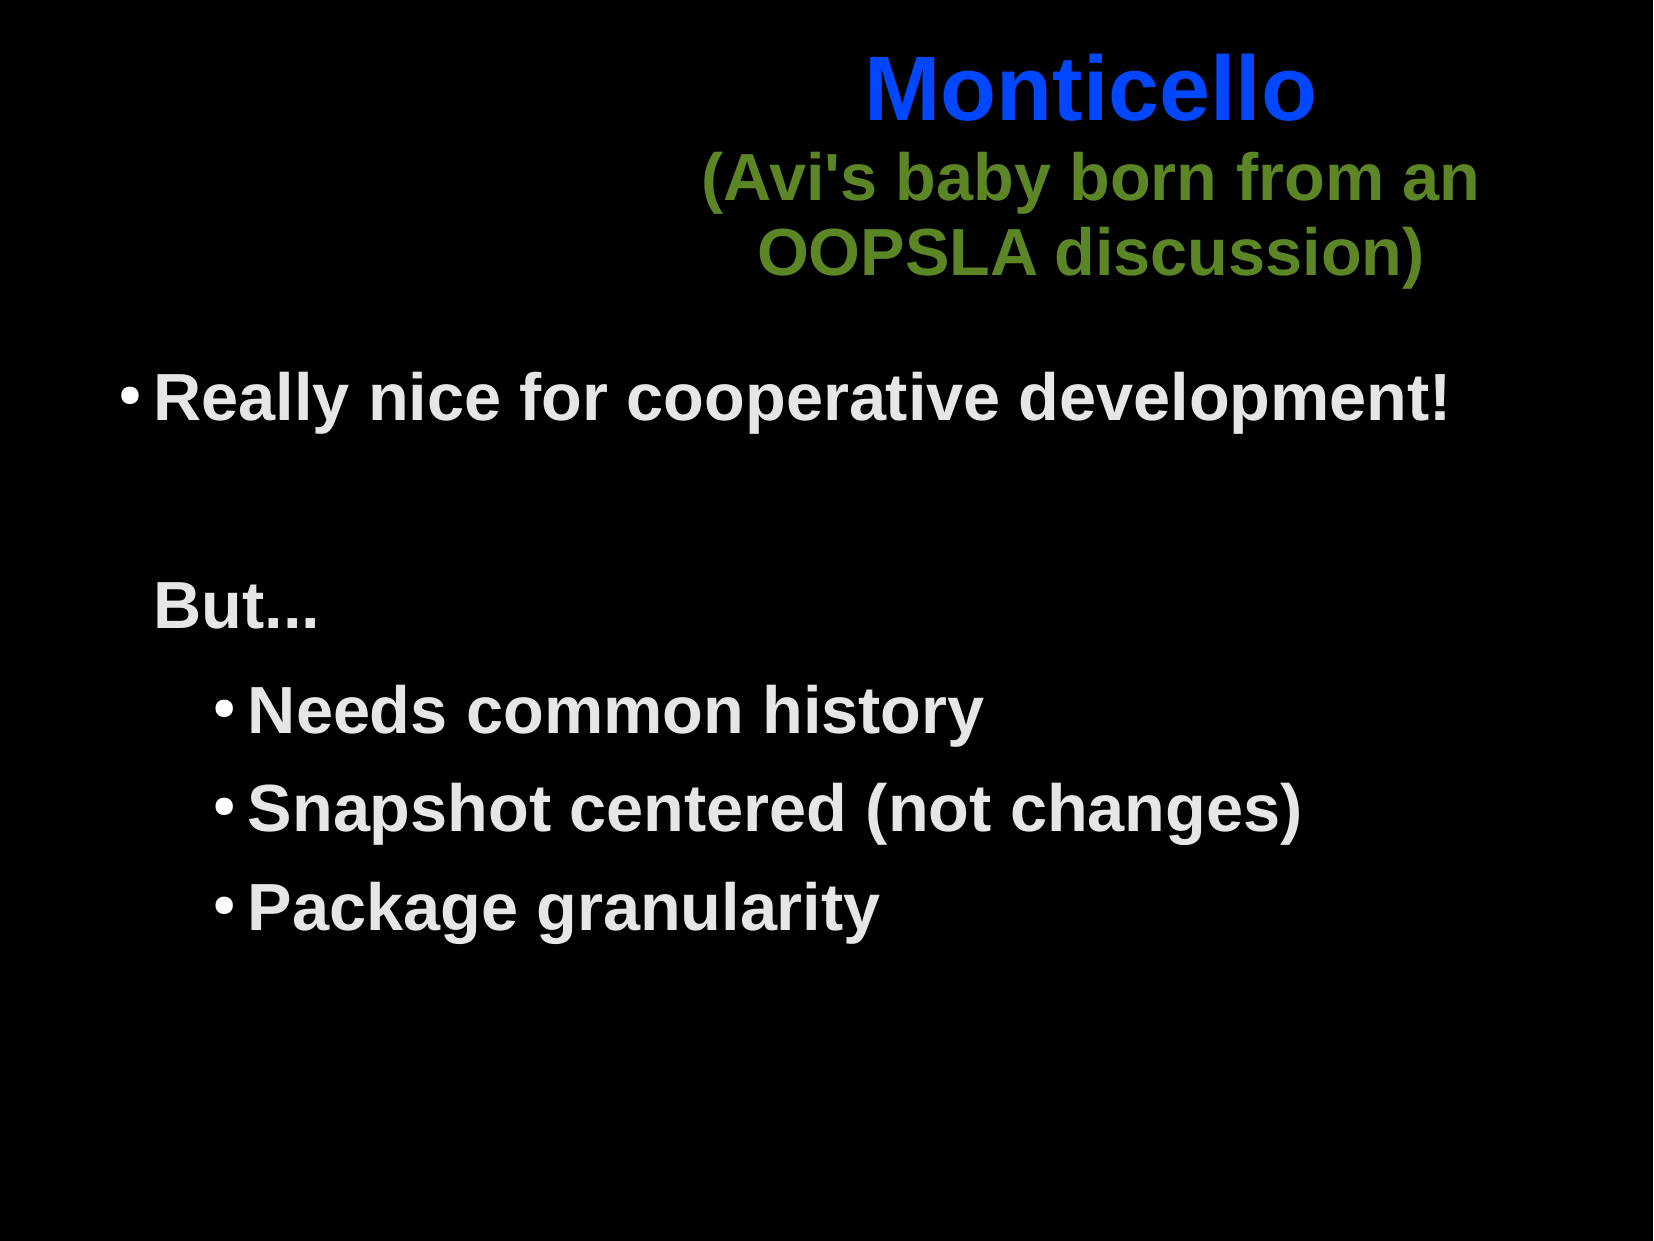

# Monticello (Avi's baby born from an OOPSLA discussion)
Really nice for cooperative development!
But...
Needs common history
Snapshot centered (not changes)
Package granularity